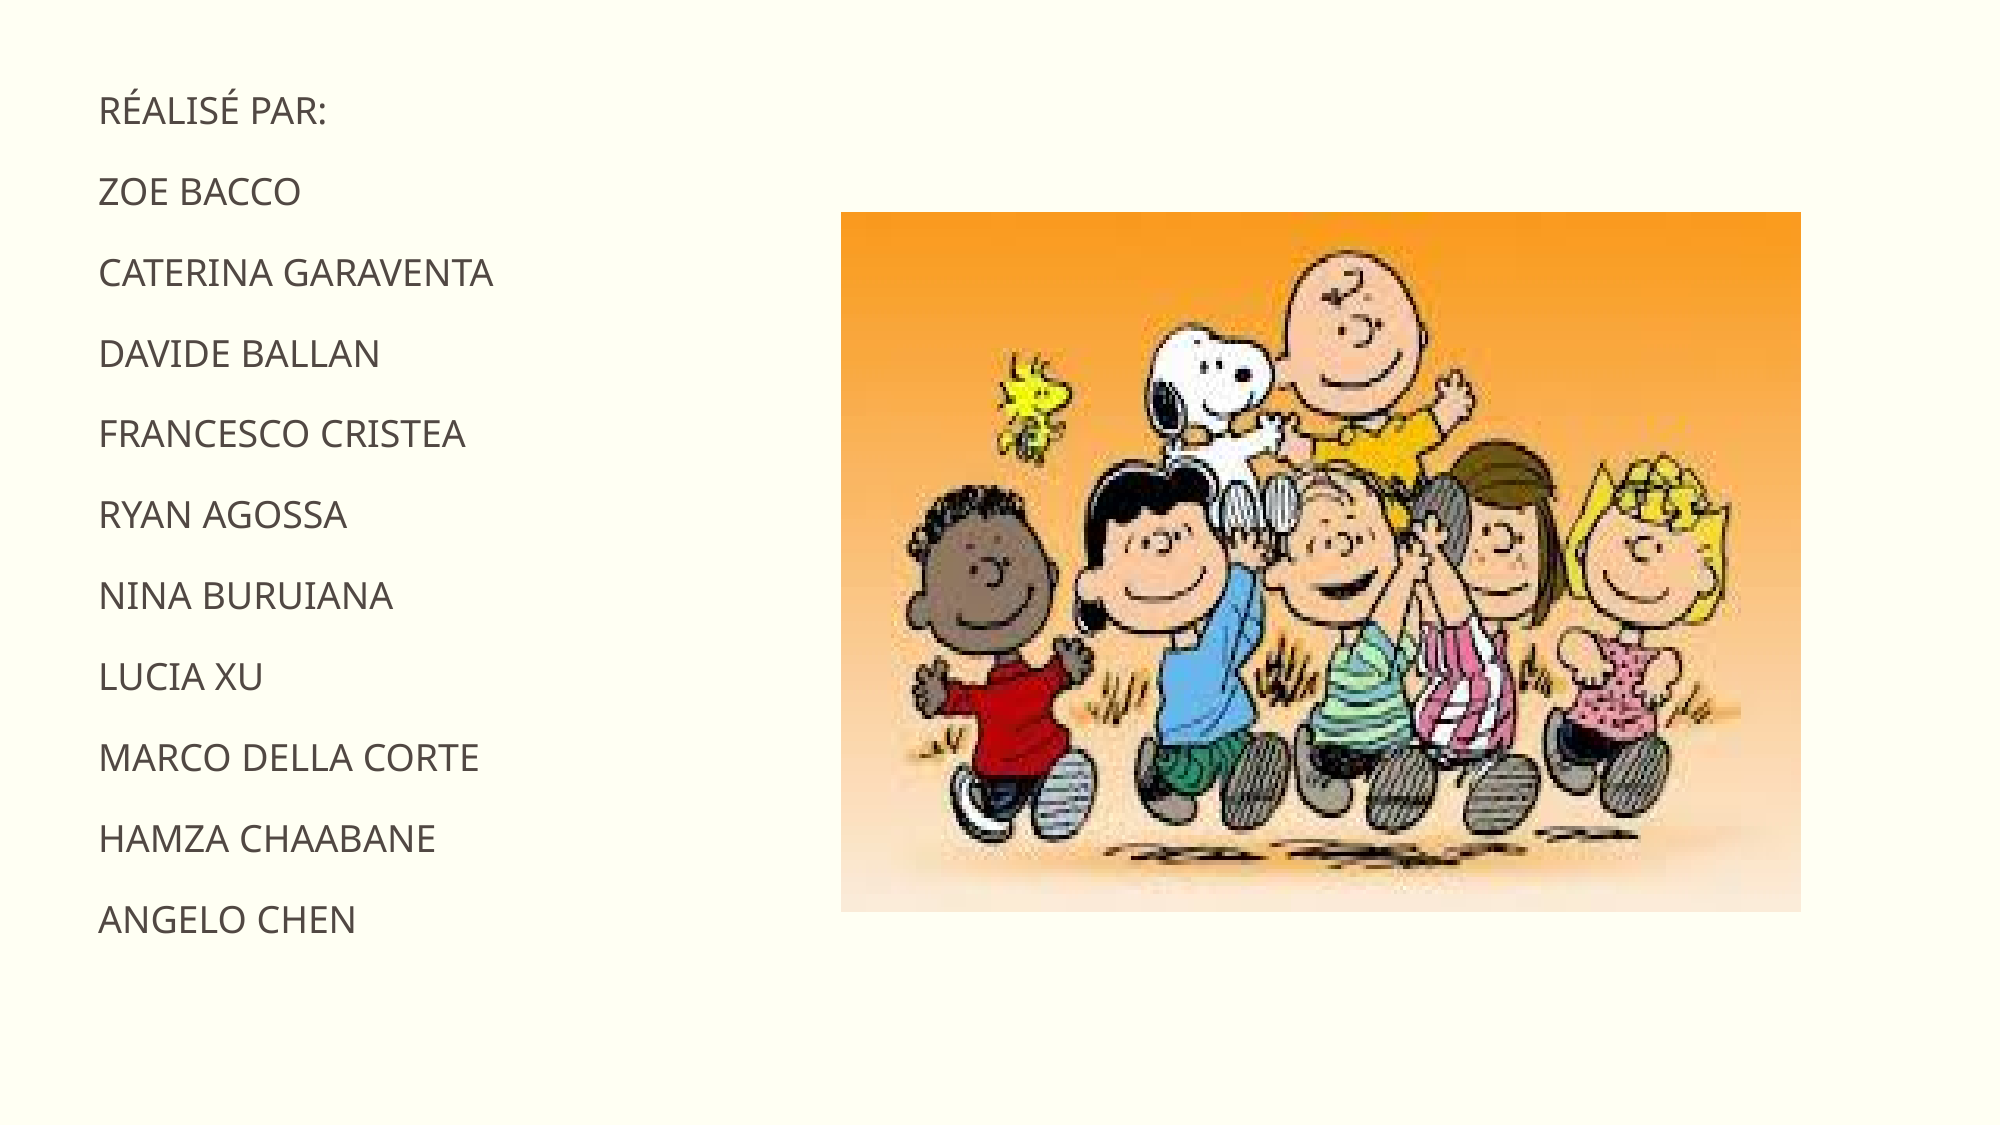

RÉALISÉ PAR:
ZOE BACCO
CATERINA GARAVENTA
DAVIDE BALLAN
FRANCESCO CRISTEA
RYAN AGOSSA
NINA BURUIANA
LUCIA XU
MARCO DELLA CORTE
HAMZA CHAABANE
ANGELO CHEN